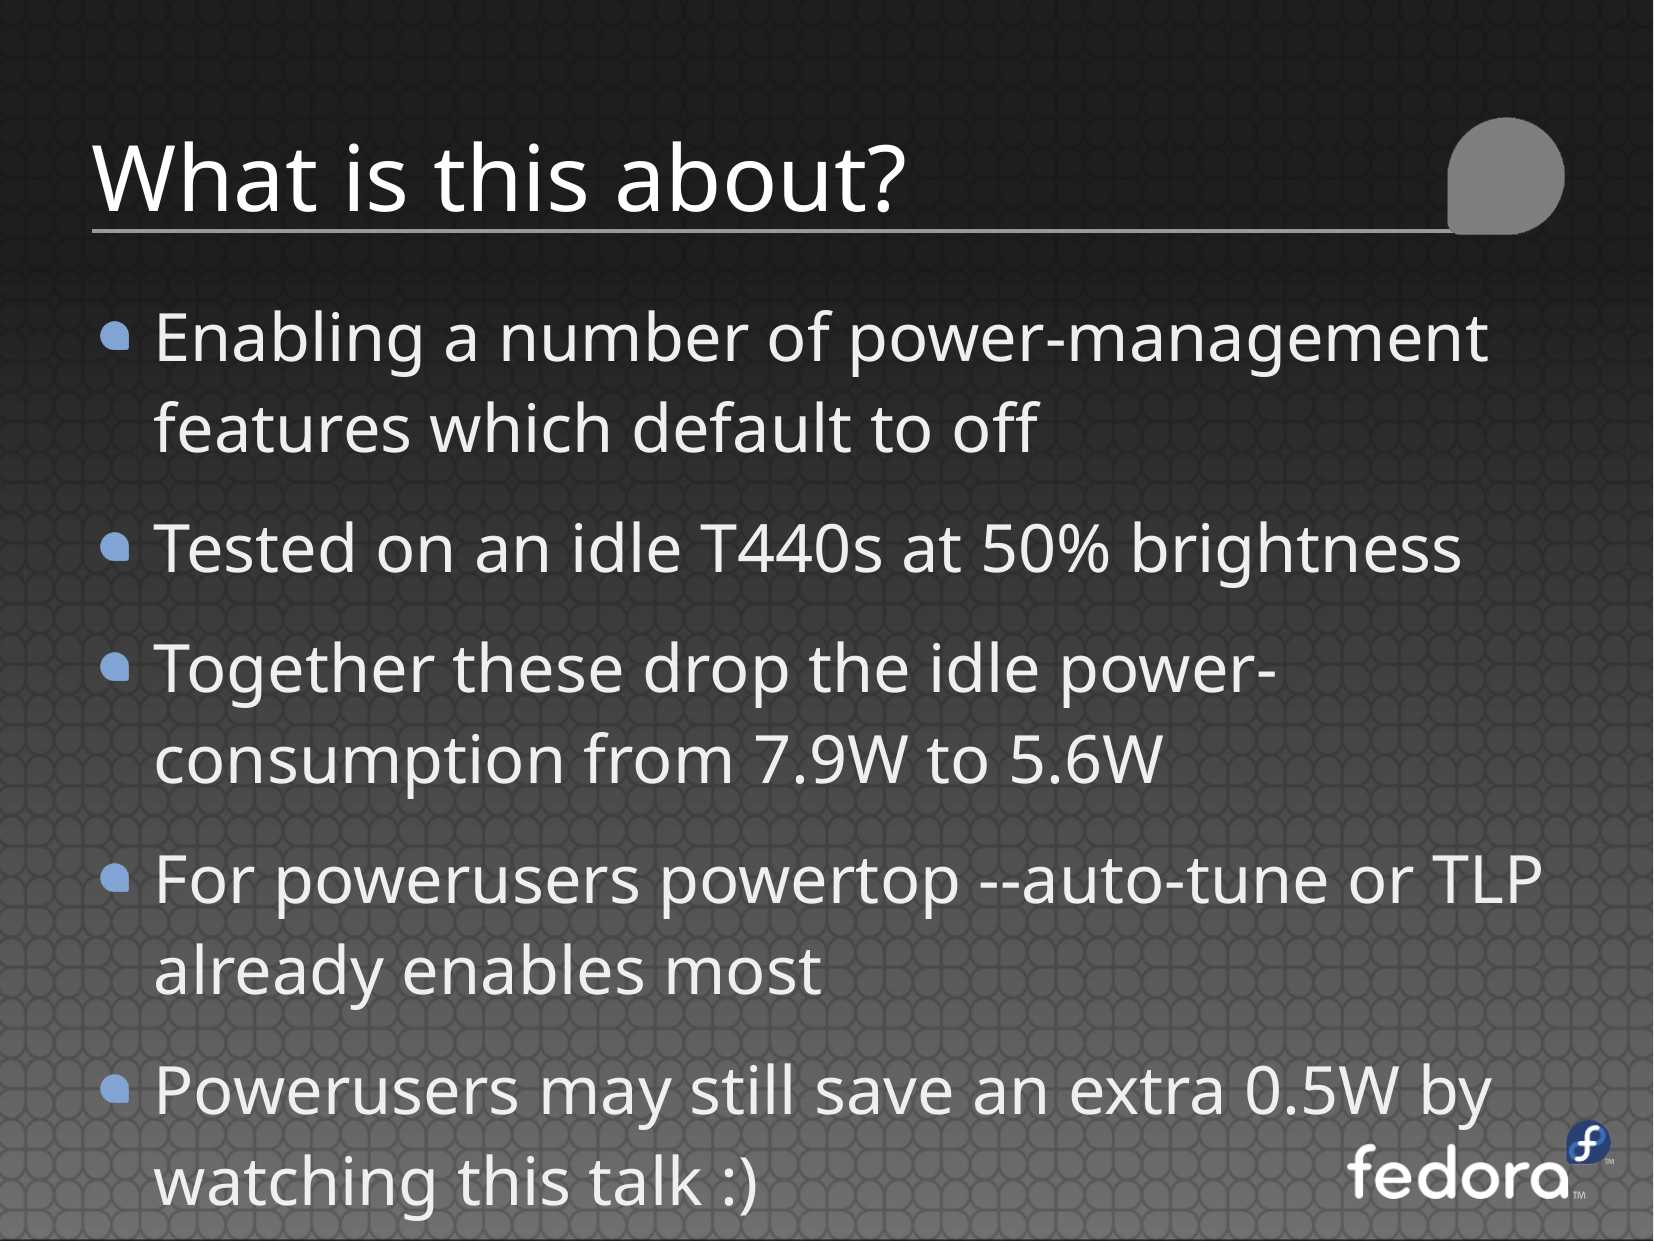

What is this about?
# Enabling a number of power-management features which default to off
Tested on an idle T440s at 50% brightness
Together these drop the idle power-consumption from 7.9W to 5.6W
For powerusers powertop --auto-tune or TLP already enables most
Powerusers may still save an extra 0.5W by watching this talk :)